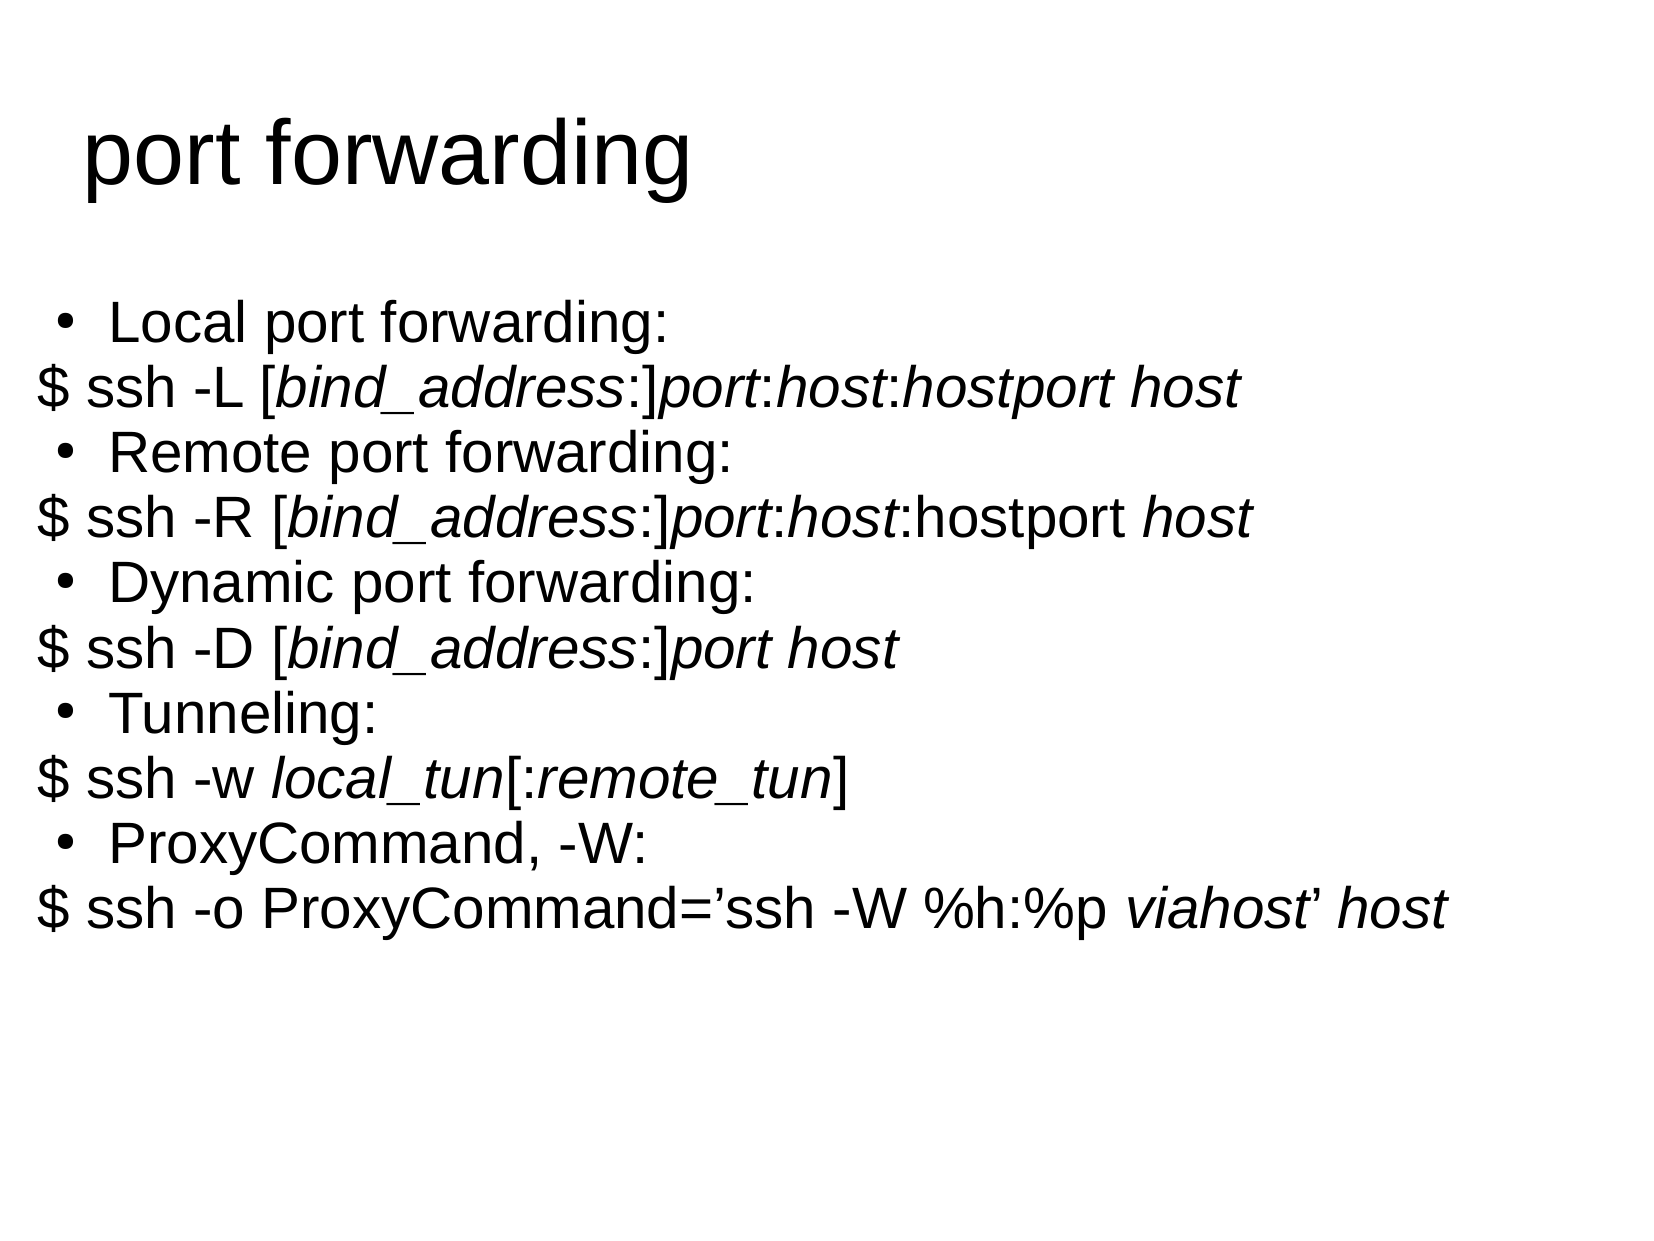

# port forwarding
Local port forwarding:
$ ssh -L [bind_address:]port:host:hostport host
Remote port forwarding:
$ ssh -R [bind_address:]port:host:hostport host
Dynamic port forwarding:
$ ssh -D [bind_address:]port host
Tunneling:
$ ssh -w local_tun[:remote_tun]
ProxyCommand, -W:
$ ssh -o ProxyCommand=’ssh -W %h:%p viahost’ host